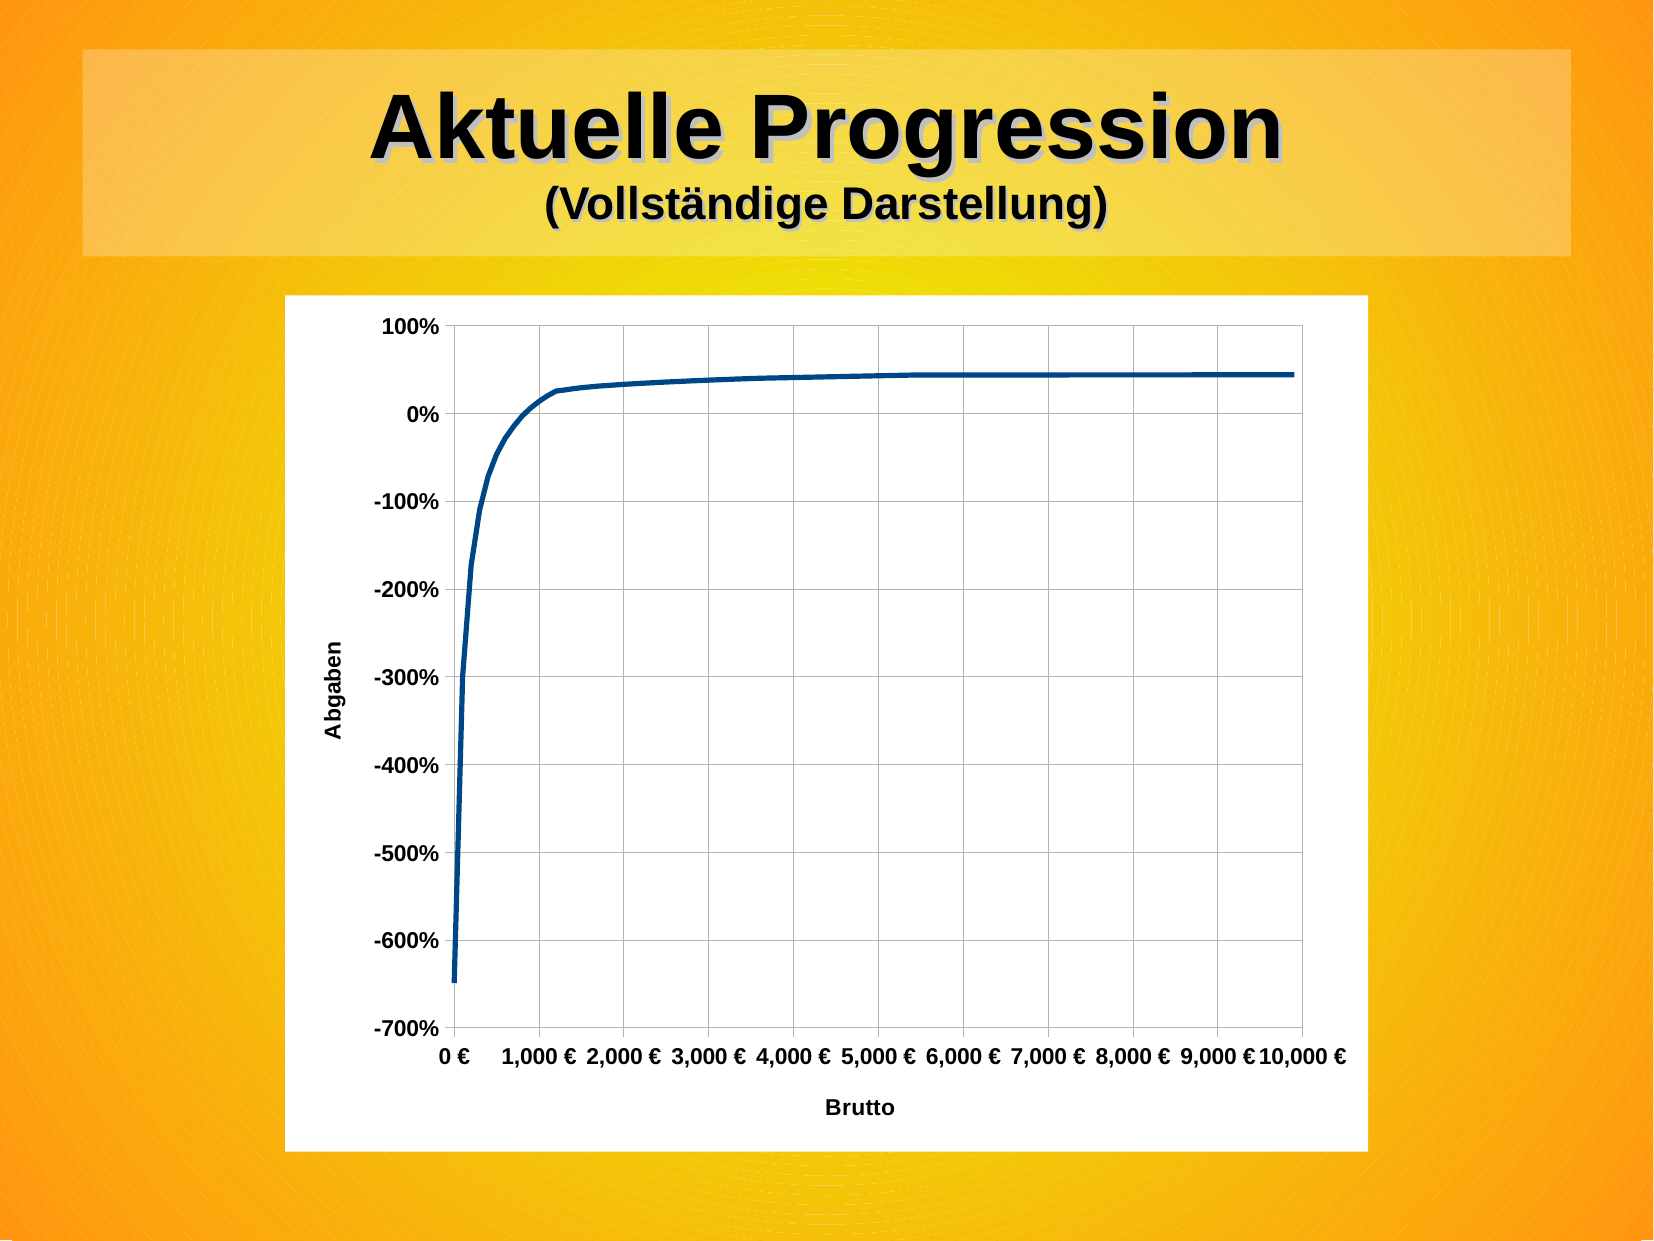

# Aktuelle Progression (Vollständige Darstellung)
### Chart
| Category | Heute |
|---|---|